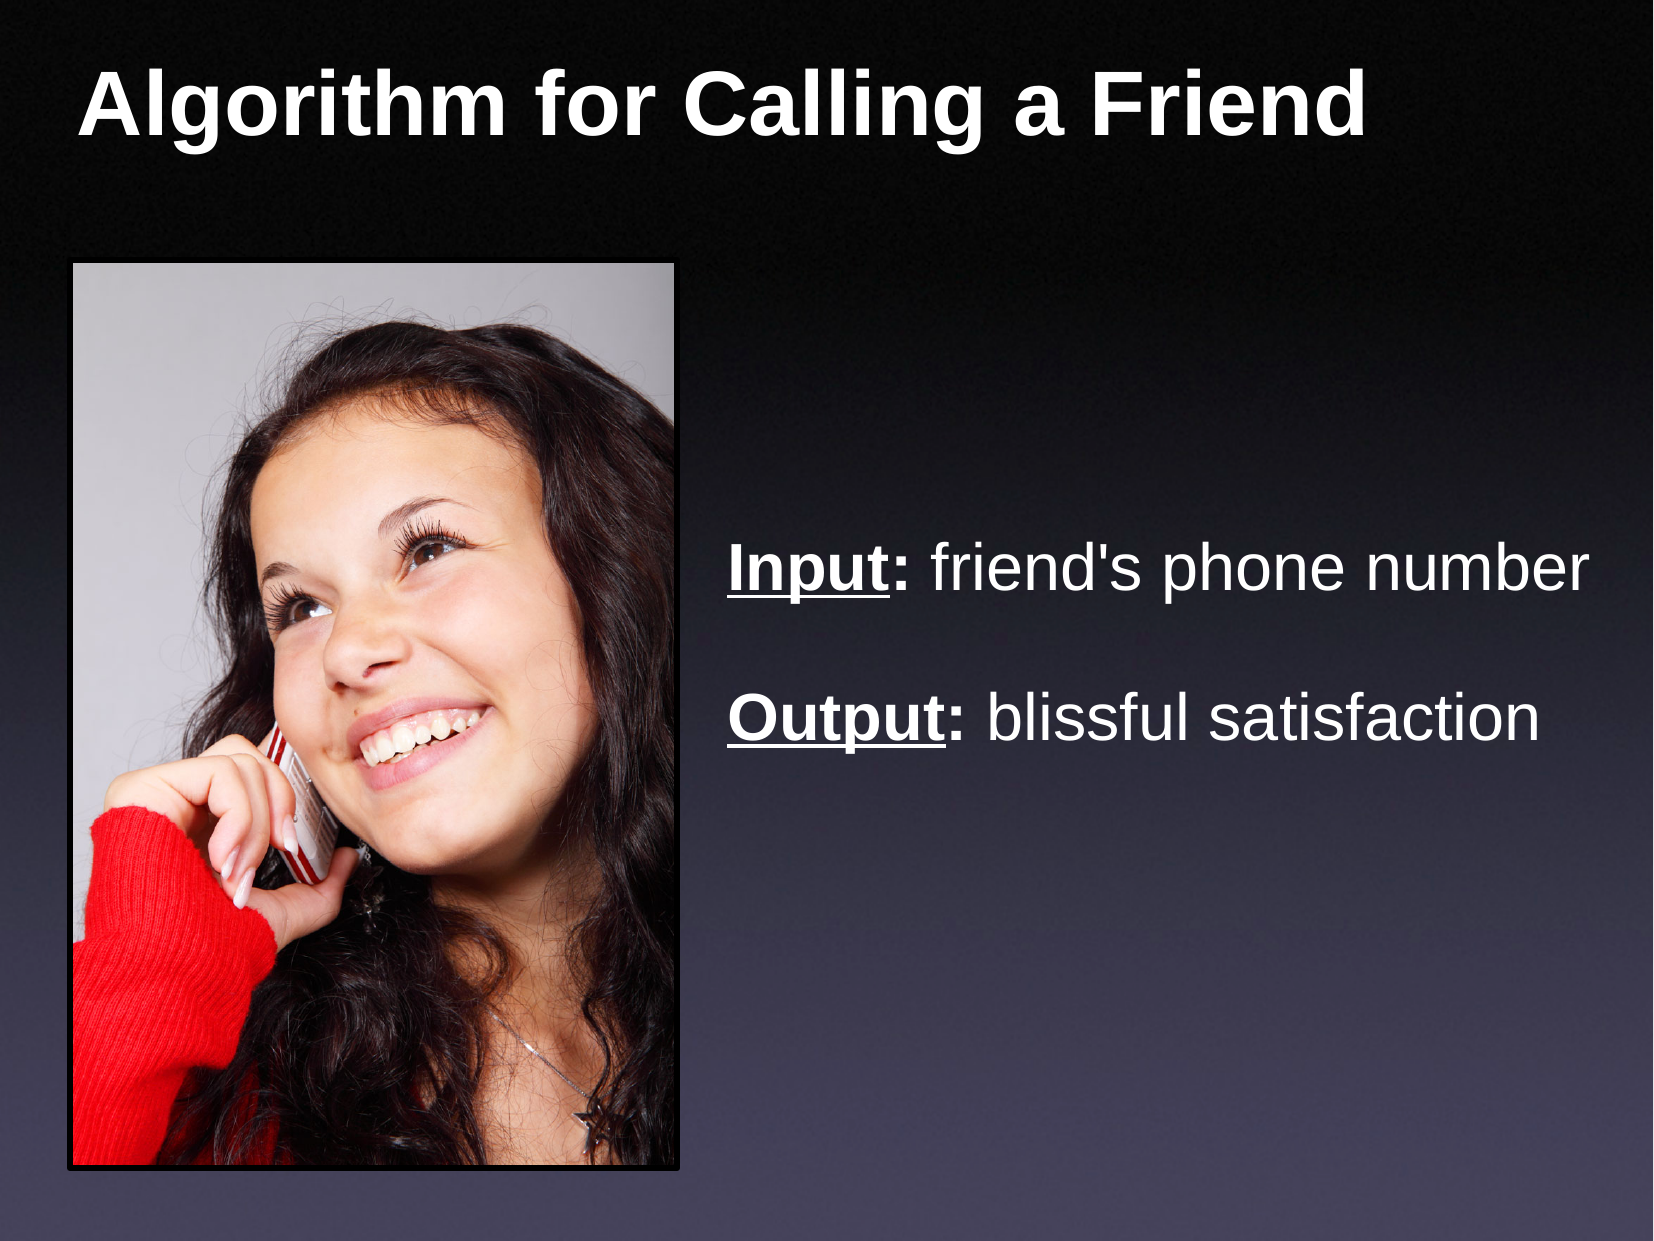

# Algorithm for Calling a Friend
Input: friend's phone number
Output: blissful satisfaction